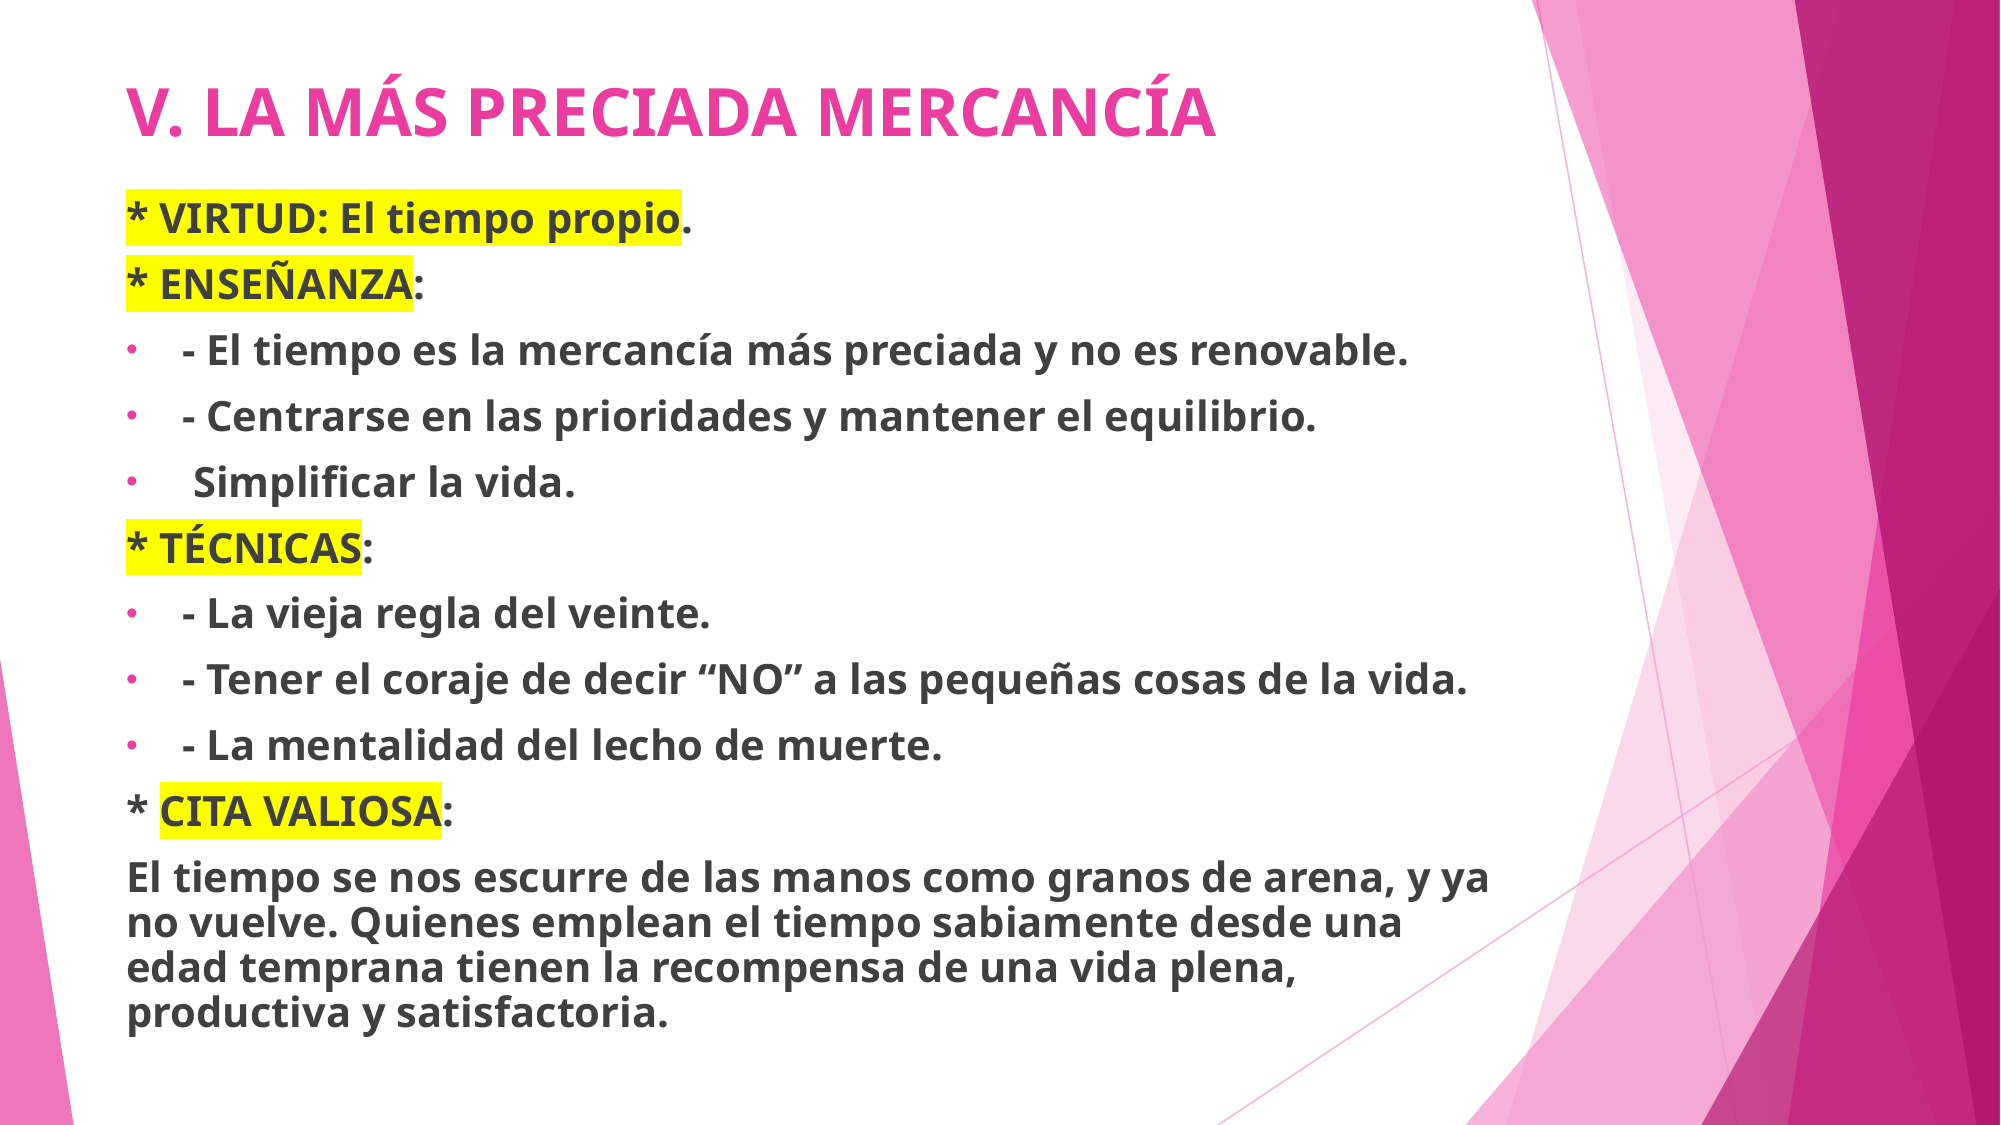

# V. LA MÁS PRECIADA MERCANCÍA
* VIRTUD: El tiempo propio.
* ENSEÑANZA:
- El tiempo es la mercancía más preciada y no es renovable.
- Centrarse en las prioridades y mantener el equilibrio.
 Simplificar la vida.
* TÉCNICAS:
- La vieja regla del veinte.
- Tener el coraje de decir “NO” a las pequeñas cosas de la vida.
- La mentalidad del lecho de muerte.
* CITA VALIOSA:
El tiempo se nos escurre de las manos como granos de arena, y ya no vuelve. Quienes emplean el tiempo sabiamente desde una edad temprana tienen la recompensa de una vida plena, productiva y satisfactoria.